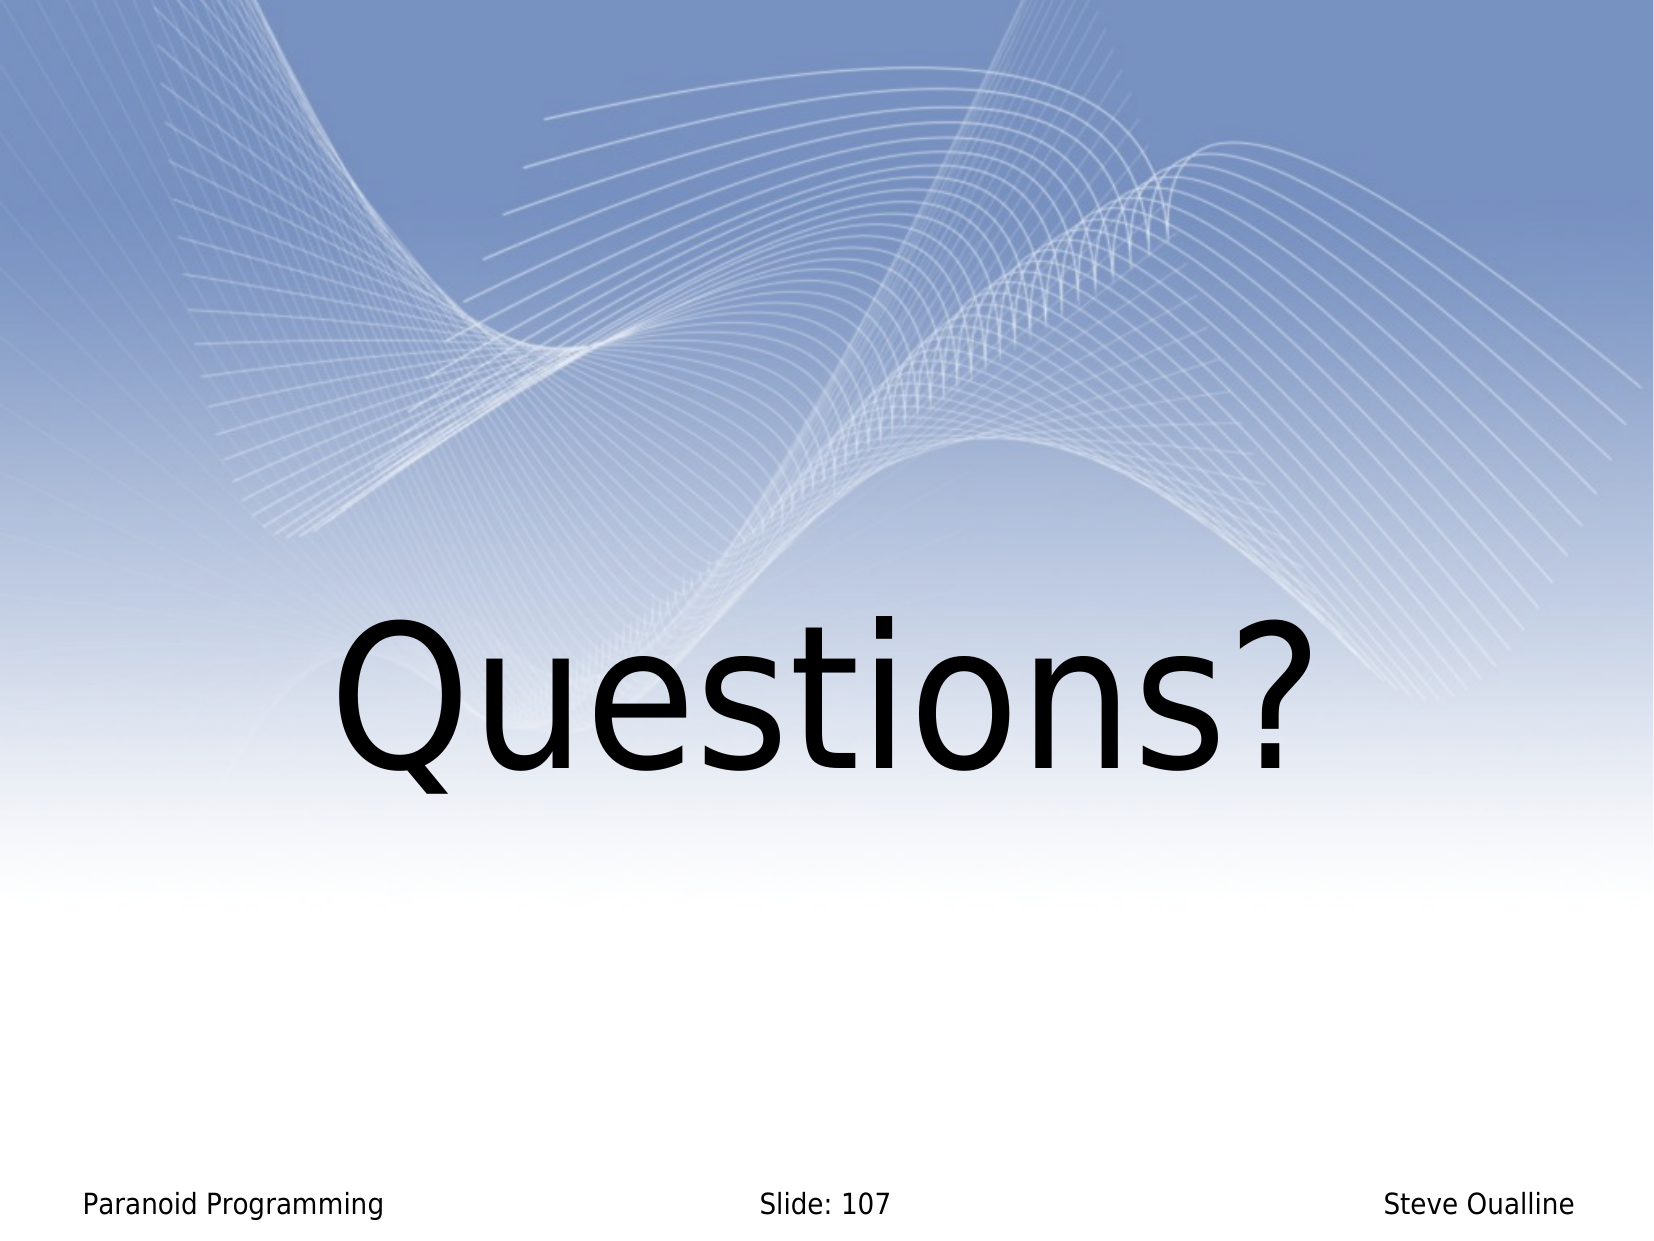

#
Questions?
Paranoid Programming
Steve Oualline
107